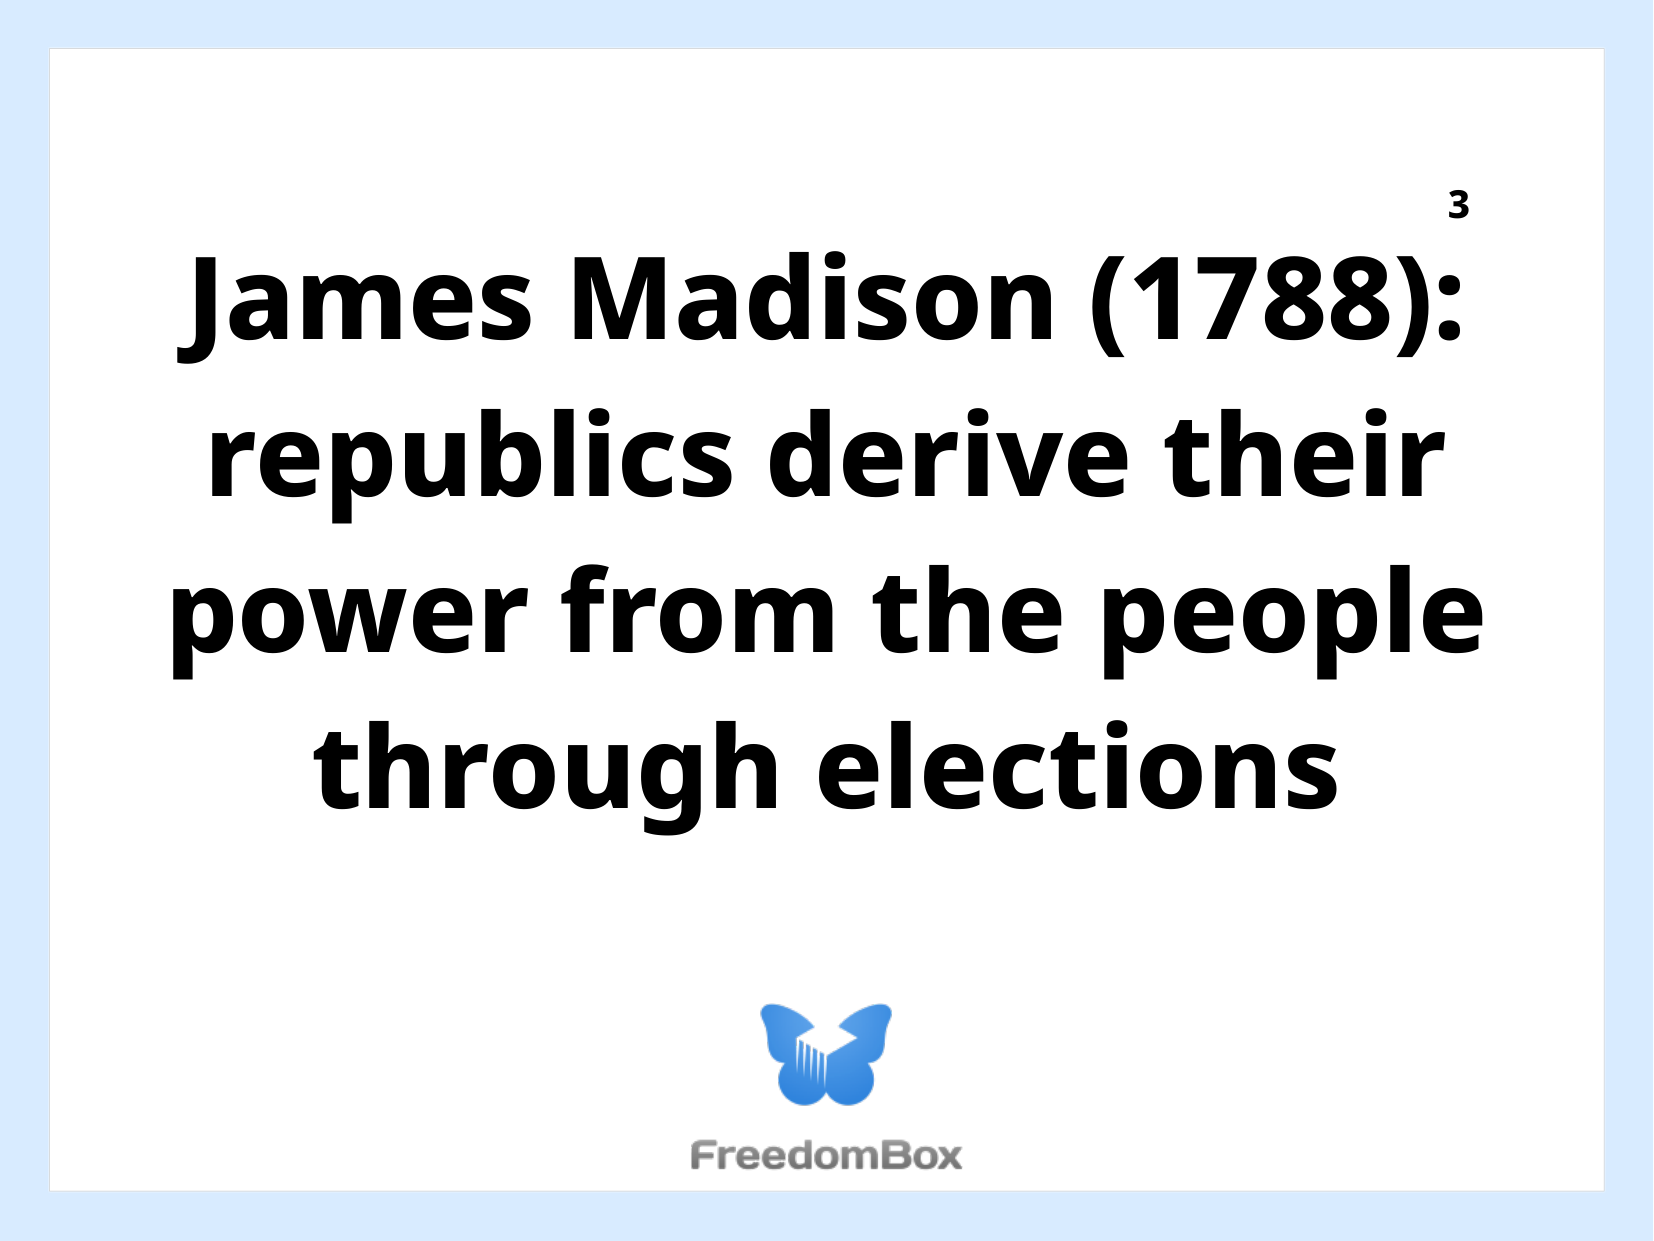

# James Madison (1788): republics derive their power from the people through elections
3